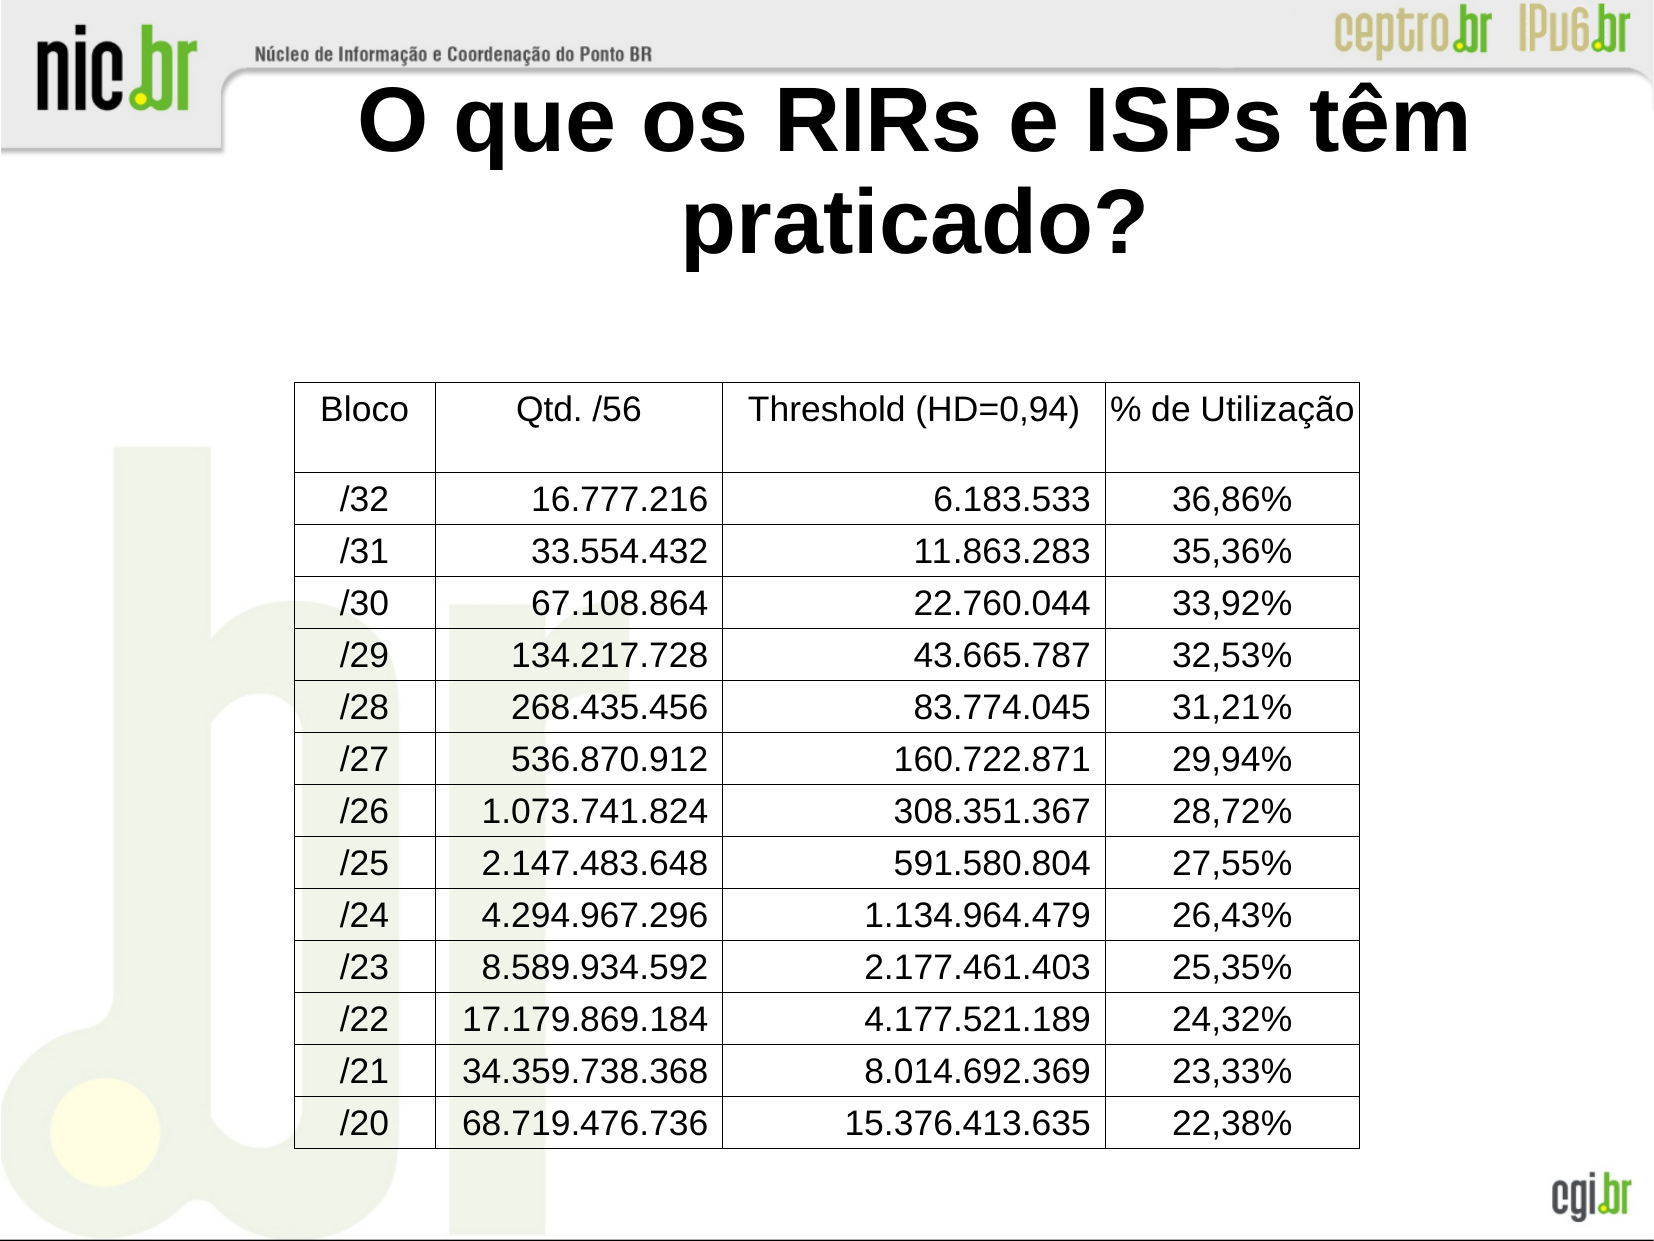

O que os RIRs e ISPs têm praticado?
| Bloco | Qtd. /56 | Threshold (HD=0,94) | % de Utilização |
| --- | --- | --- | --- |
| /32 | 16.777.216 | 6.183.533 | 36,86% |
| /31 | 33.554.432 | 11.863.283 | 35,36% |
| /30 | 67.108.864 | 22.760.044 | 33,92% |
| /29 | 134.217.728 | 43.665.787 | 32,53% |
| /28 | 268.435.456 | 83.774.045 | 31,21% |
| /27 | 536.870.912 | 160.722.871 | 29,94% |
| /26 | 1.073.741.824 | 308.351.367 | 28,72% |
| /25 | 2.147.483.648 | 591.580.804 | 27,55% |
| /24 | 4.294.967.296 | 1.134.964.479 | 26,43% |
| /23 | 8.589.934.592 | 2.177.461.403 | 25,35% |
| /22 | 17.179.869.184 | 4.177.521.189 | 24,32% |
| /21 | 34.359.738.368 | 8.014.692.369 | 23,33% |
| /20 | 68.719.476.736 | 15.376.413.635 | 22,38% |